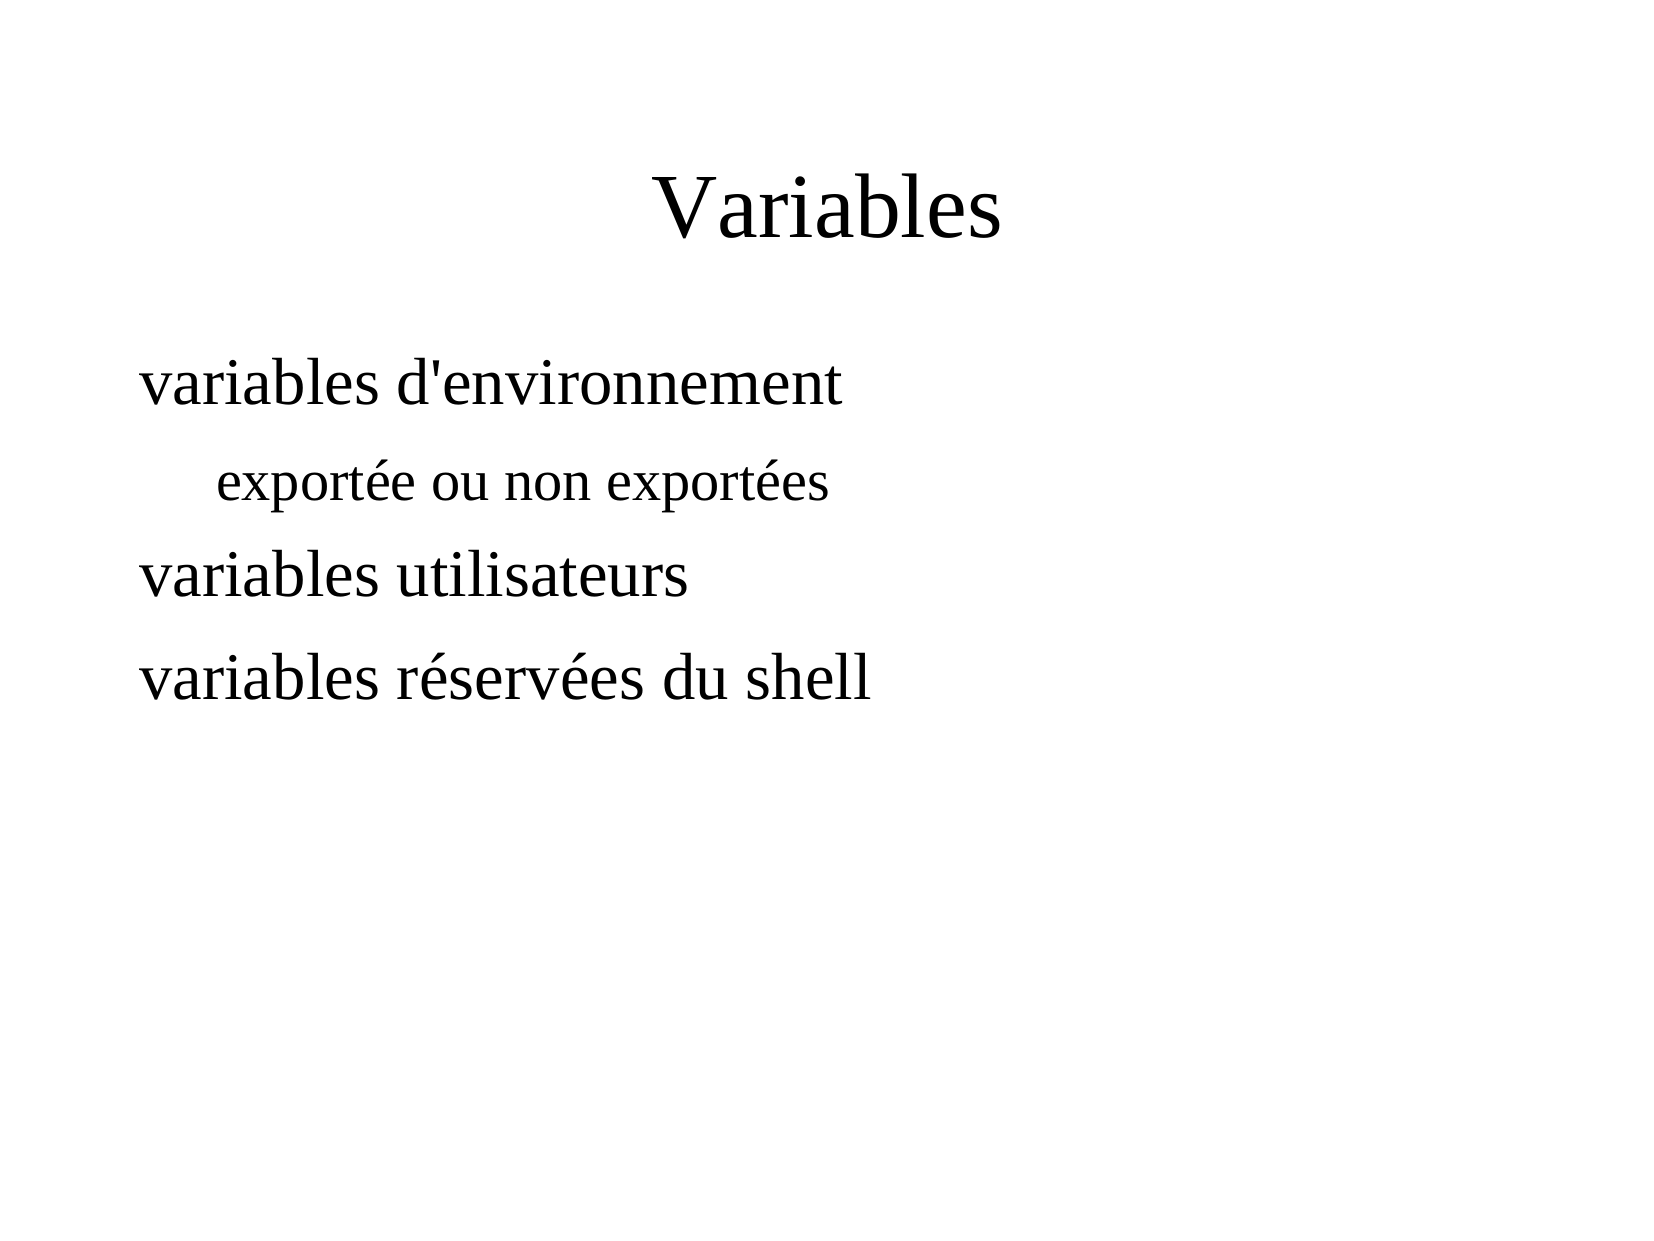

# Variables
variables d'environnement
exportée ou non exportées
variables utilisateurs
variables réservées du shell